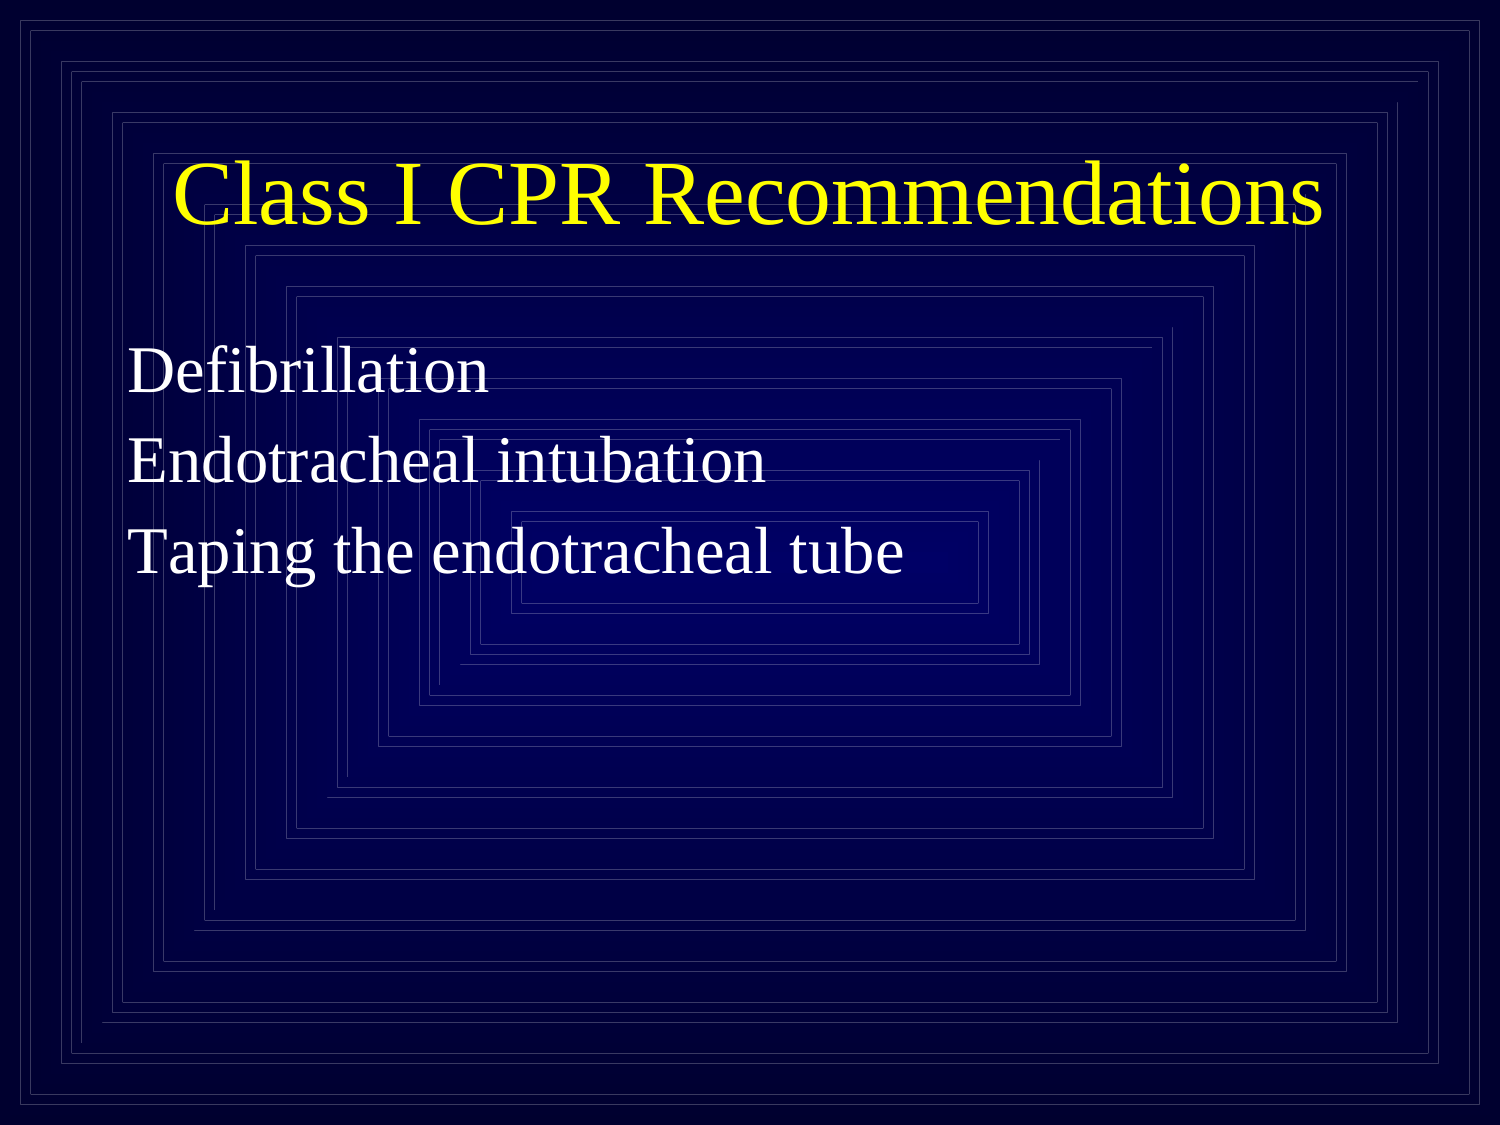

# Class I CPR Recommendations
Defibrillation
Endotracheal intubation
Taping the endotracheal tube